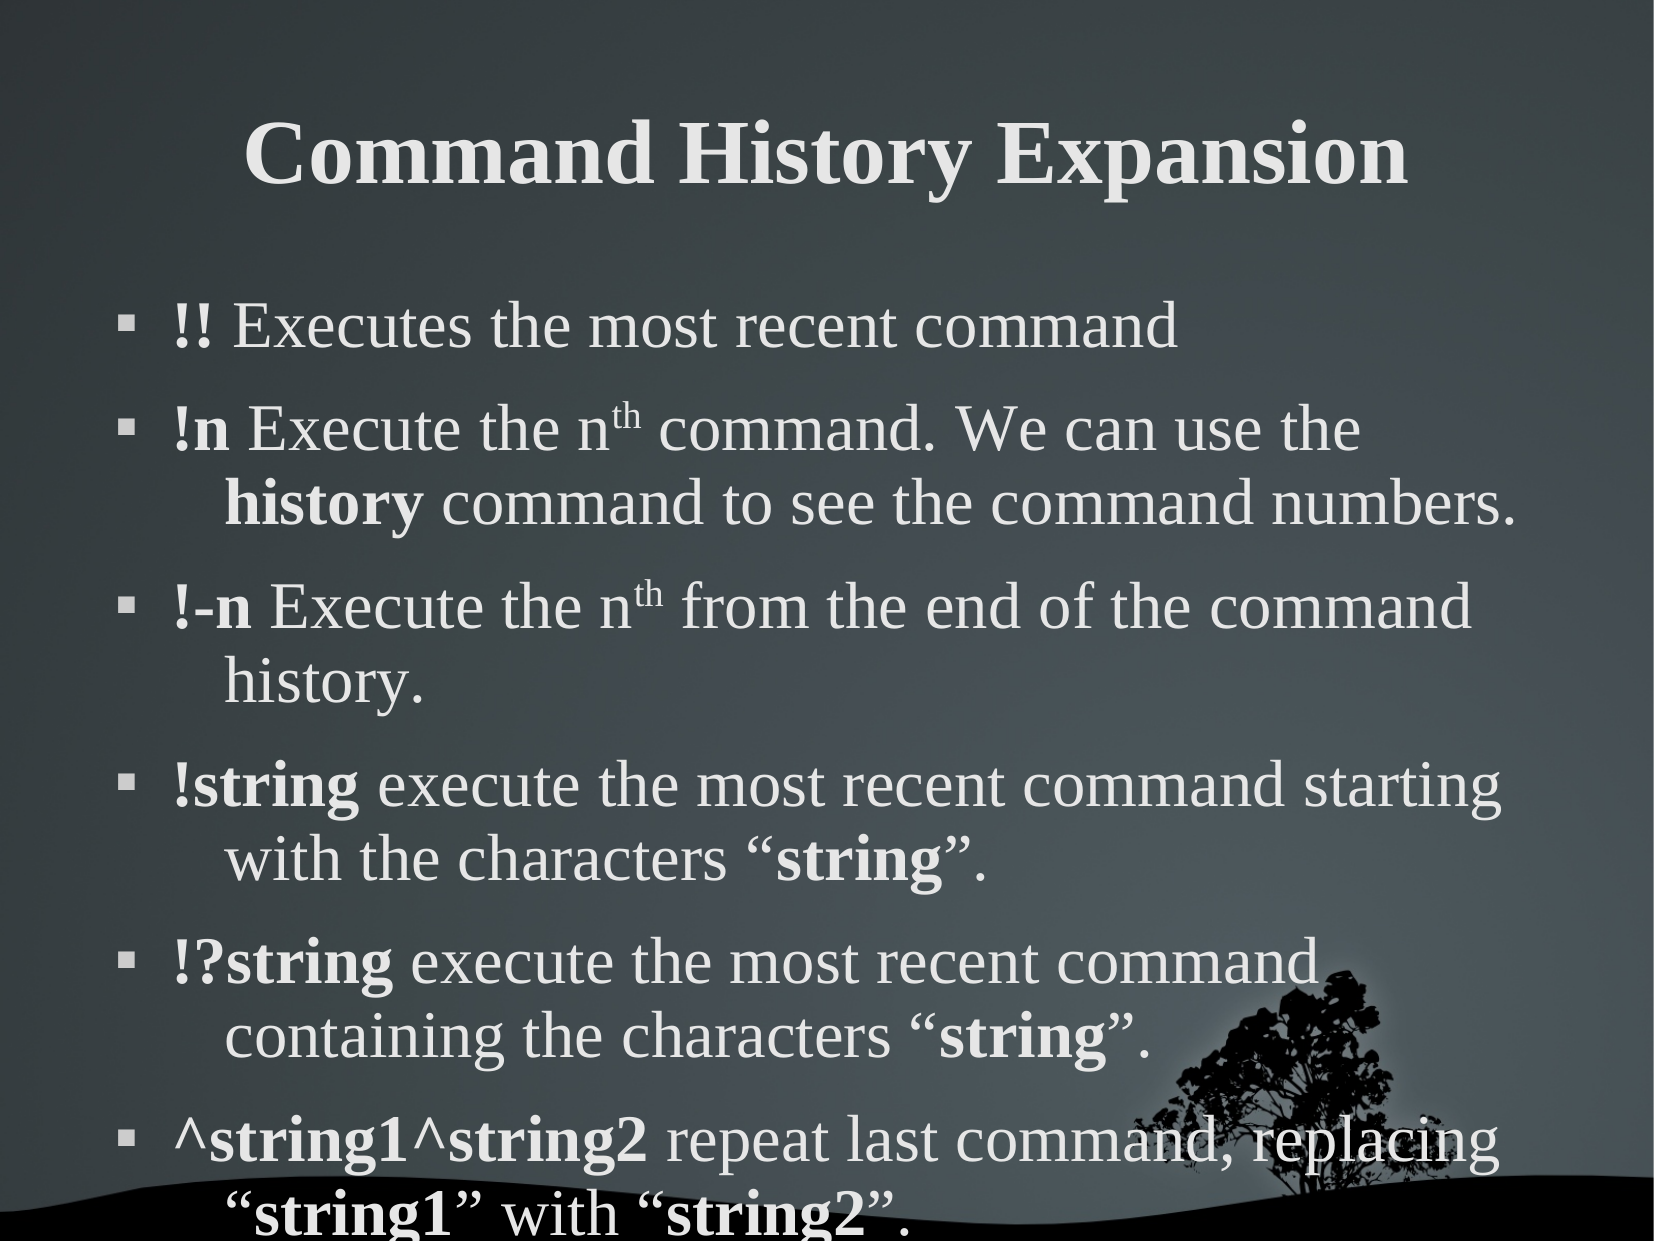

# Command History Expansion
!! Executes the most recent command
!n Execute the nth command. We can use the history command to see the command numbers.
!-n Execute the nth from the end of the command history.
!string execute the most recent command starting with the characters “string”.
!?string execute the most recent command containing the characters “string”.
^string1^string2 repeat last command, replacing “string1” with “string2”.
$ fc edits the most recent command history